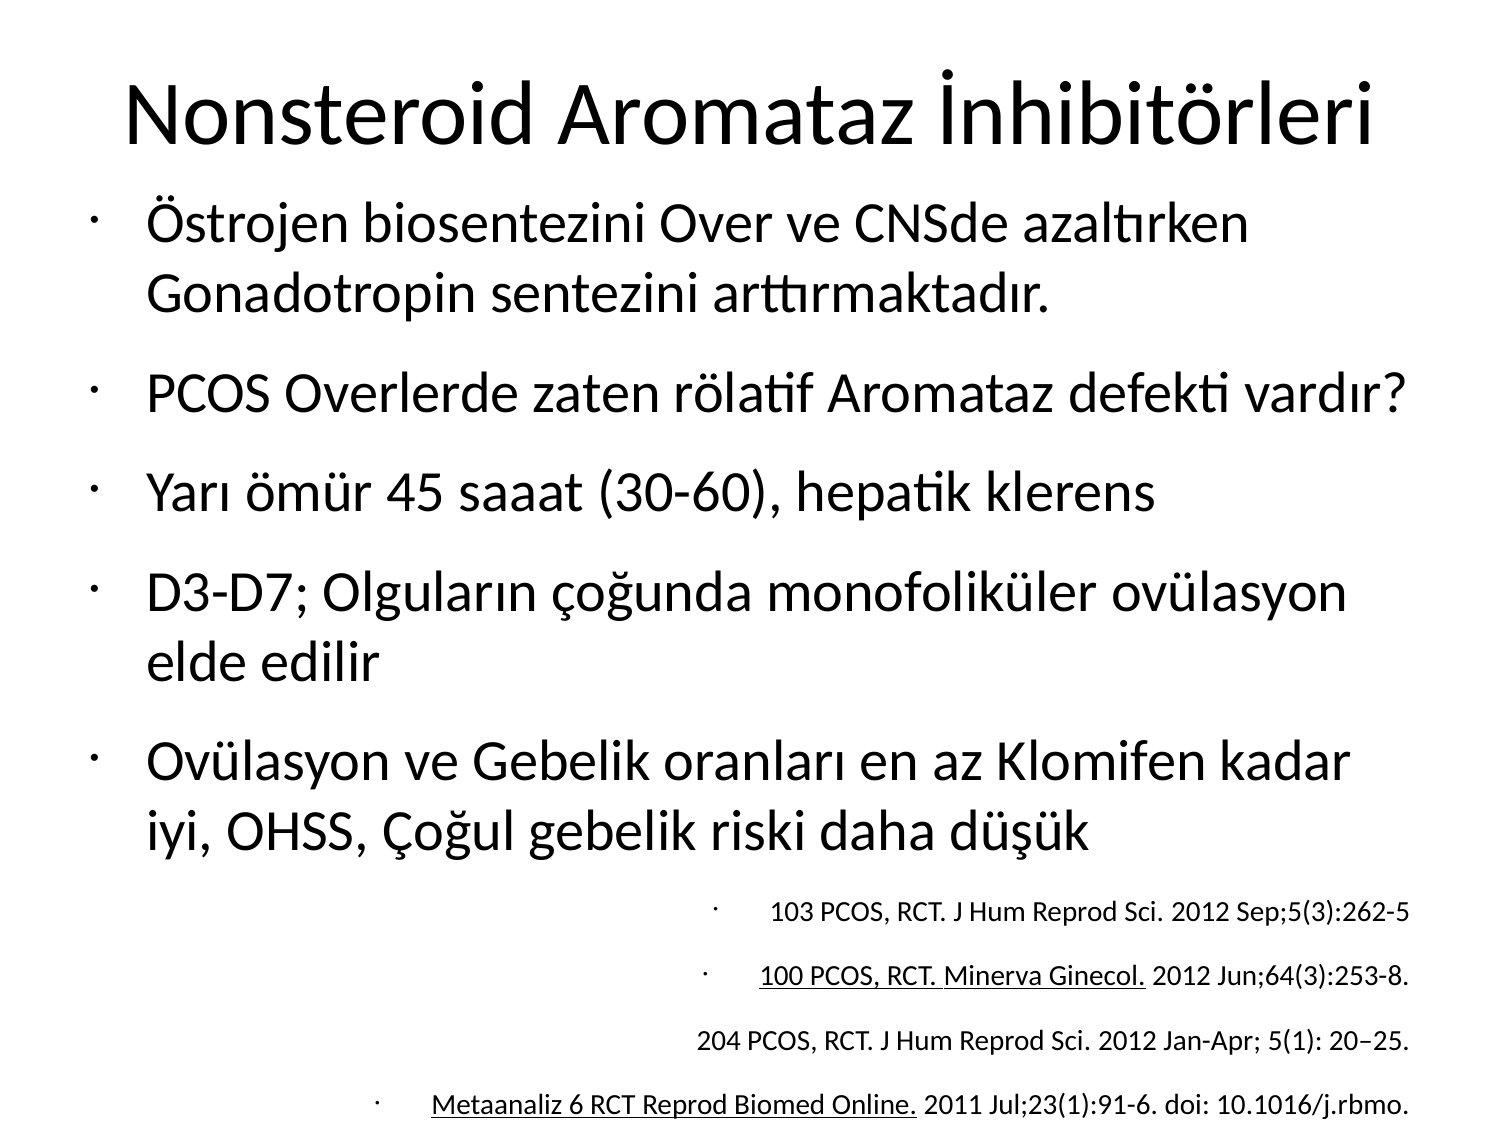

# Nonsteroid Aromataz İnhibitörleri
Östrojen biosentezini Over ve CNSde azaltırken Gonadotropin sentezini arttırmaktadır.
PCOS Overlerde zaten rölatif Aromataz defekti vardır?
Yarı ömür 45 saaat (30-60), hepatik klerens
D3-D7; Olguların çoğunda monofoliküler ovülasyon elde edilir
Ovülasyon ve Gebelik oranları en az Klomifen kadar iyi, OHSS, Çoğul gebelik riski daha düşük
103 PCOS, RCT. J Hum Reprod Sci. 2012 Sep;5(3):262-5
100 PCOS, RCT. Minerva Ginecol. 2012 Jun;64(3):253-8.
204 PCOS, RCT. J Hum Reprod Sci. 2012 Jan-Apr; 5(1): 20–25.
Metaanaliz 6 RCT Reprod Biomed Online. 2011 Jul;23(1):91-6. doi: 10.1016/j.rbmo.
Meta-analysis of letrozole versus clomiphene citrate in polycystic ovary syndrome.
He D, Jiang F.
Klomifen dirençli PCOS olgularında FSH gebelik oranı daha yüksek (%33x %9)
Fertil Steril. 2007;88(4):879. Quintero RB, Urban R, Lathi RB, Westphal LM, Dahan MH